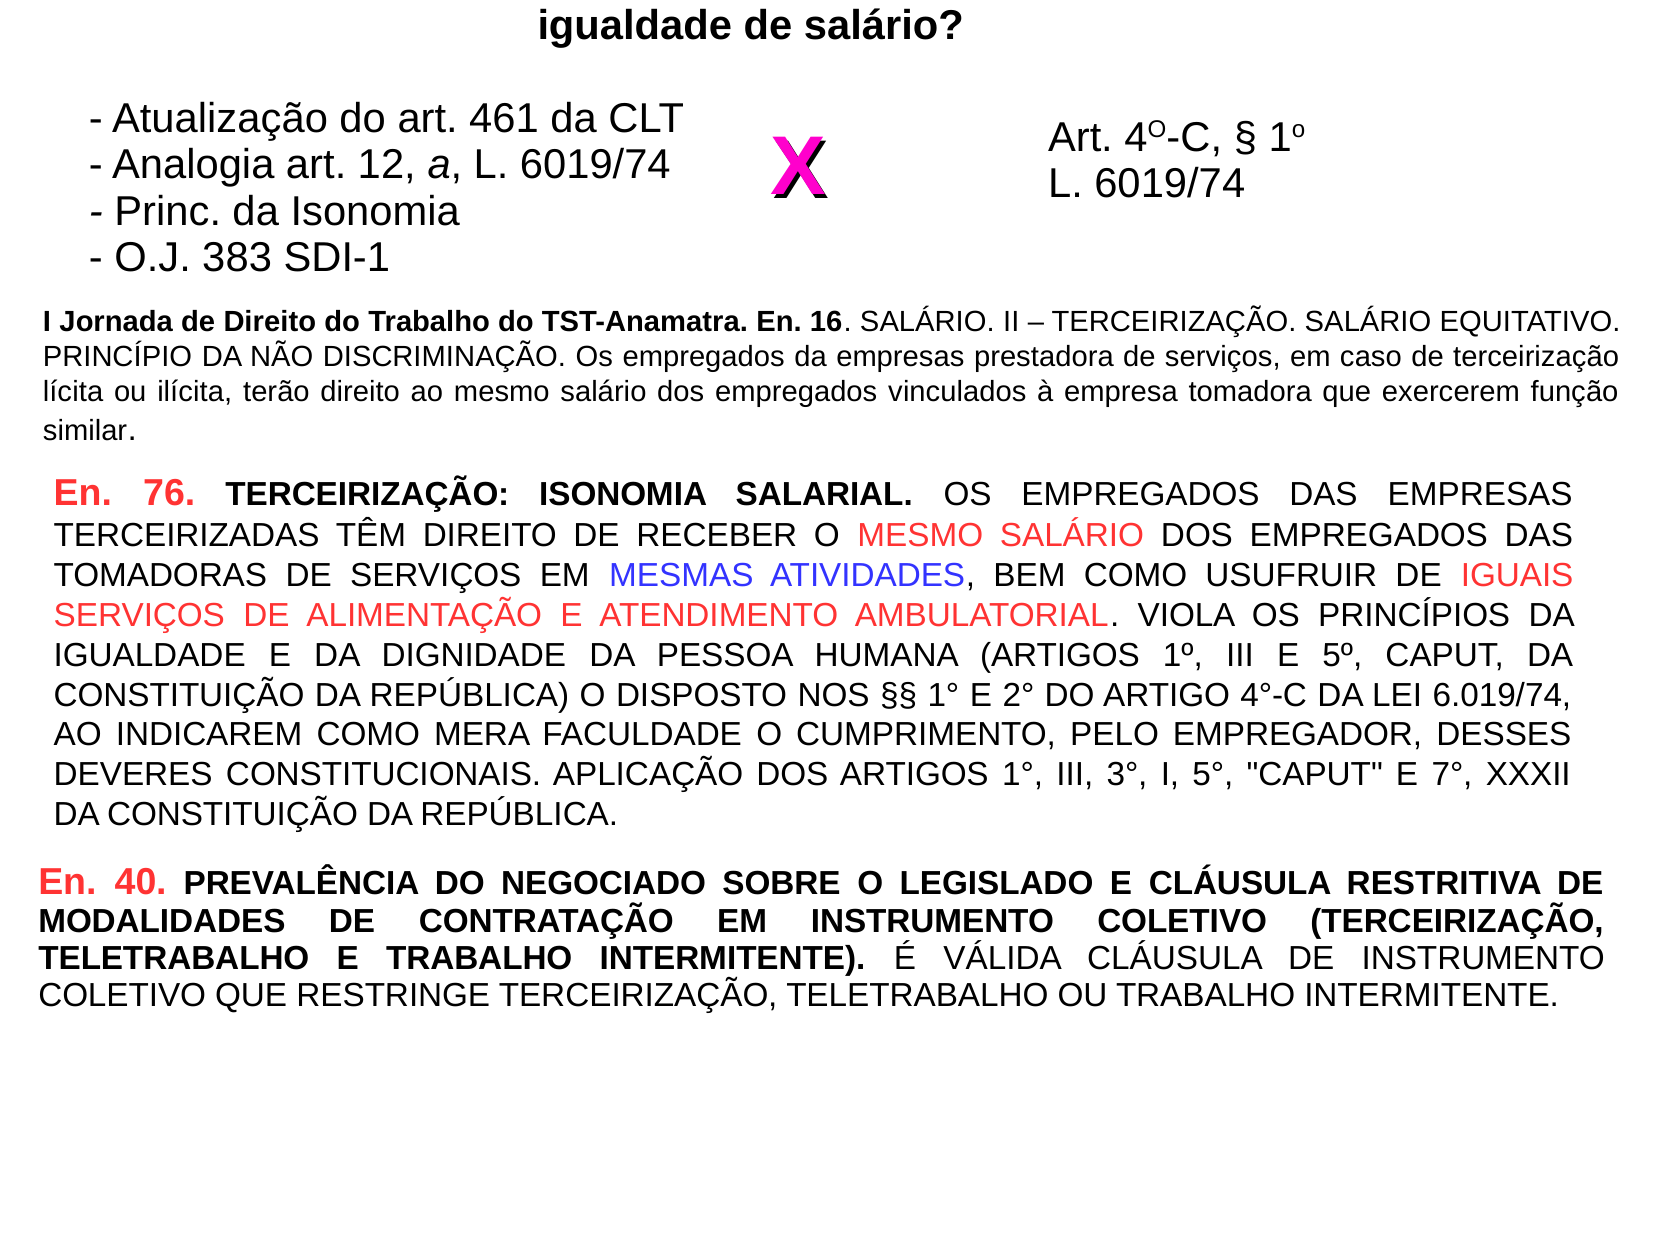

igualdade de salário?
- Atualização do art. 461 da CLT
- Analogia art. 12, a, L. 6019/74
- Princ. da Isonomia
- O.J. 383 SDI-1
Art. 4O-C, § 1o
L. 6019/74
 X
I Jornada de Direito do Trabalho do TST-Anamatra. En. 16. SALÁRIO. II – TERCEIRIZAÇÃO. SALÁRIO EQUITATIVO. PRINCÍPIO DA NÃO DISCRIMINAÇÃO. Os empregados da empresas prestadora de serviços, em caso de terceirização lícita ou ilícita, terão direito ao mesmo salário dos empregados vinculados à empresa tomadora que exercerem função similar.
En. 76. TERCEIRIZAÇÃO: ISONOMIA SALARIAL. OS EMPREGADOS DAS EMPRESAS TERCEIRIZADAS TÊM DIREITO DE RECEBER O MESMO SALÁRIO DOS EMPREGADOS DAS TOMADORAS DE SERVIÇOS EM MESMAS ATIVIDADES, BEM COMO USUFRUIR DE IGUAIS SERVIÇOS DE ALIMENTAÇÃO E ATENDIMENTO AMBULATORIAL. VIOLA OS PRINCÍPIOS DA IGUALDADE E DA DIGNIDADE DA PESSOA HUMANA (ARTIGOS 1º, III E 5º, CAPUT, DA CONSTITUIÇÃO DA REPÚBLICA) O DISPOSTO NOS §§ 1° E 2° DO ARTIGO 4°-C DA LEI 6.019/74, AO INDICAREM COMO MERA FACULDADE O CUMPRIMENTO, PELO EMPREGADOR, DESSES DEVERES CONSTITUCIONAIS. APLICAÇÃO DOS ARTIGOS 1°, III, 3°, I, 5°, "CAPUT" E 7°, XXXII DA CONSTITUIÇÃO DA REPÚBLICA.
En. 40. PREVALÊNCIA DO NEGOCIADO SOBRE O LEGISLADO E CLÁUSULA RESTRITIVA DE MODALIDADES DE CONTRATAÇÃO EM INSTRUMENTO COLETIVO (TERCEIRIZAÇÃO, TELETRABALHO E TRABALHO INTERMITENTE). É VÁLIDA CLÁUSULA DE INSTRUMENTO COLETIVO QUE RESTRINGE TERCEIRIZAÇÃO, TELETRABALHO OU TRABALHO INTERMITENTE.